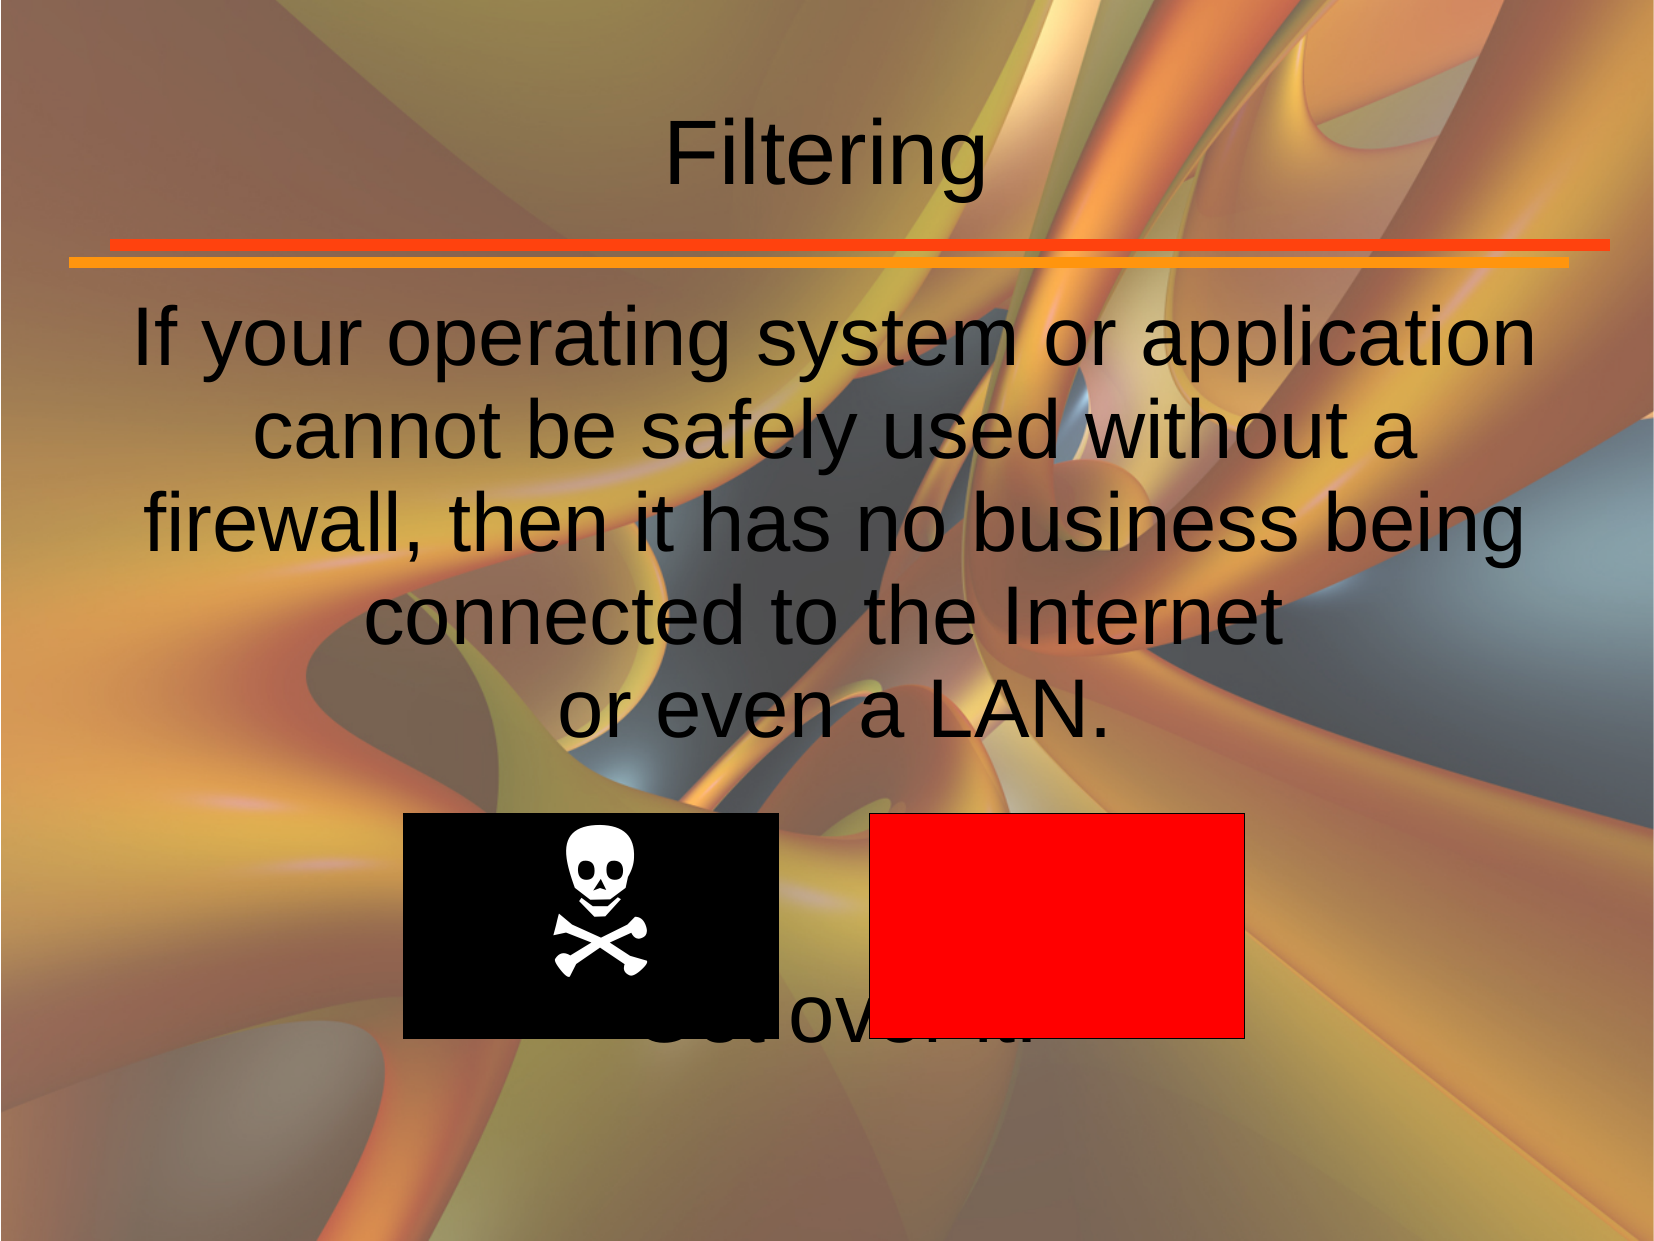

# Filtering
If your operating system or application cannot be safely used without a firewall, then it has no business being connected to the Internet
or even a LAN.
Get over it.
